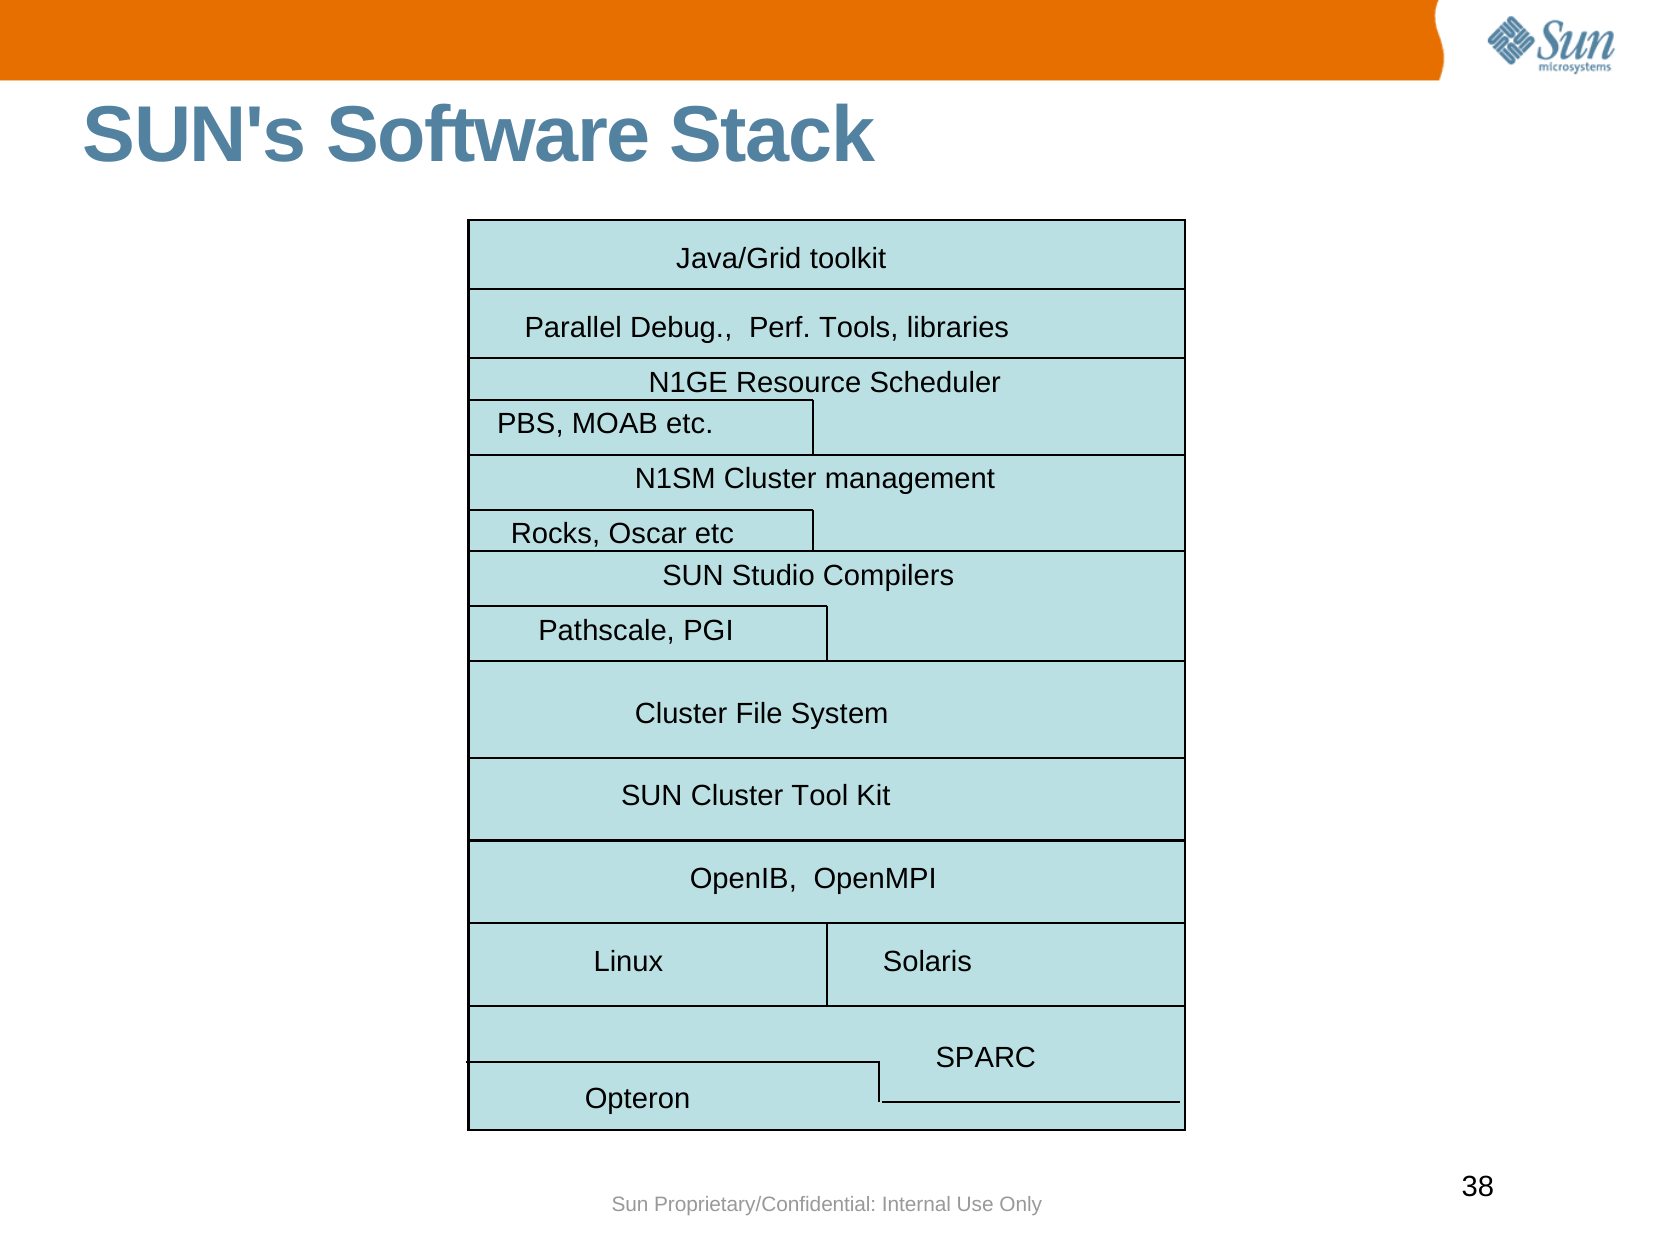

# SUN's Software Stack
Java/Grid toolkit
Parallel Debug., Perf. Tools, libraries
N1GE Resource Scheduler
PBS, MOAB etc.
N1SM Cluster management
Rocks, Oscar etc
SUN Studio Compilers
Pathscale, PGI
Cluster File System
SUN Cluster Tool Kit
OpenIB, OpenMPI
Linux
Solaris
SPARC
Opteron